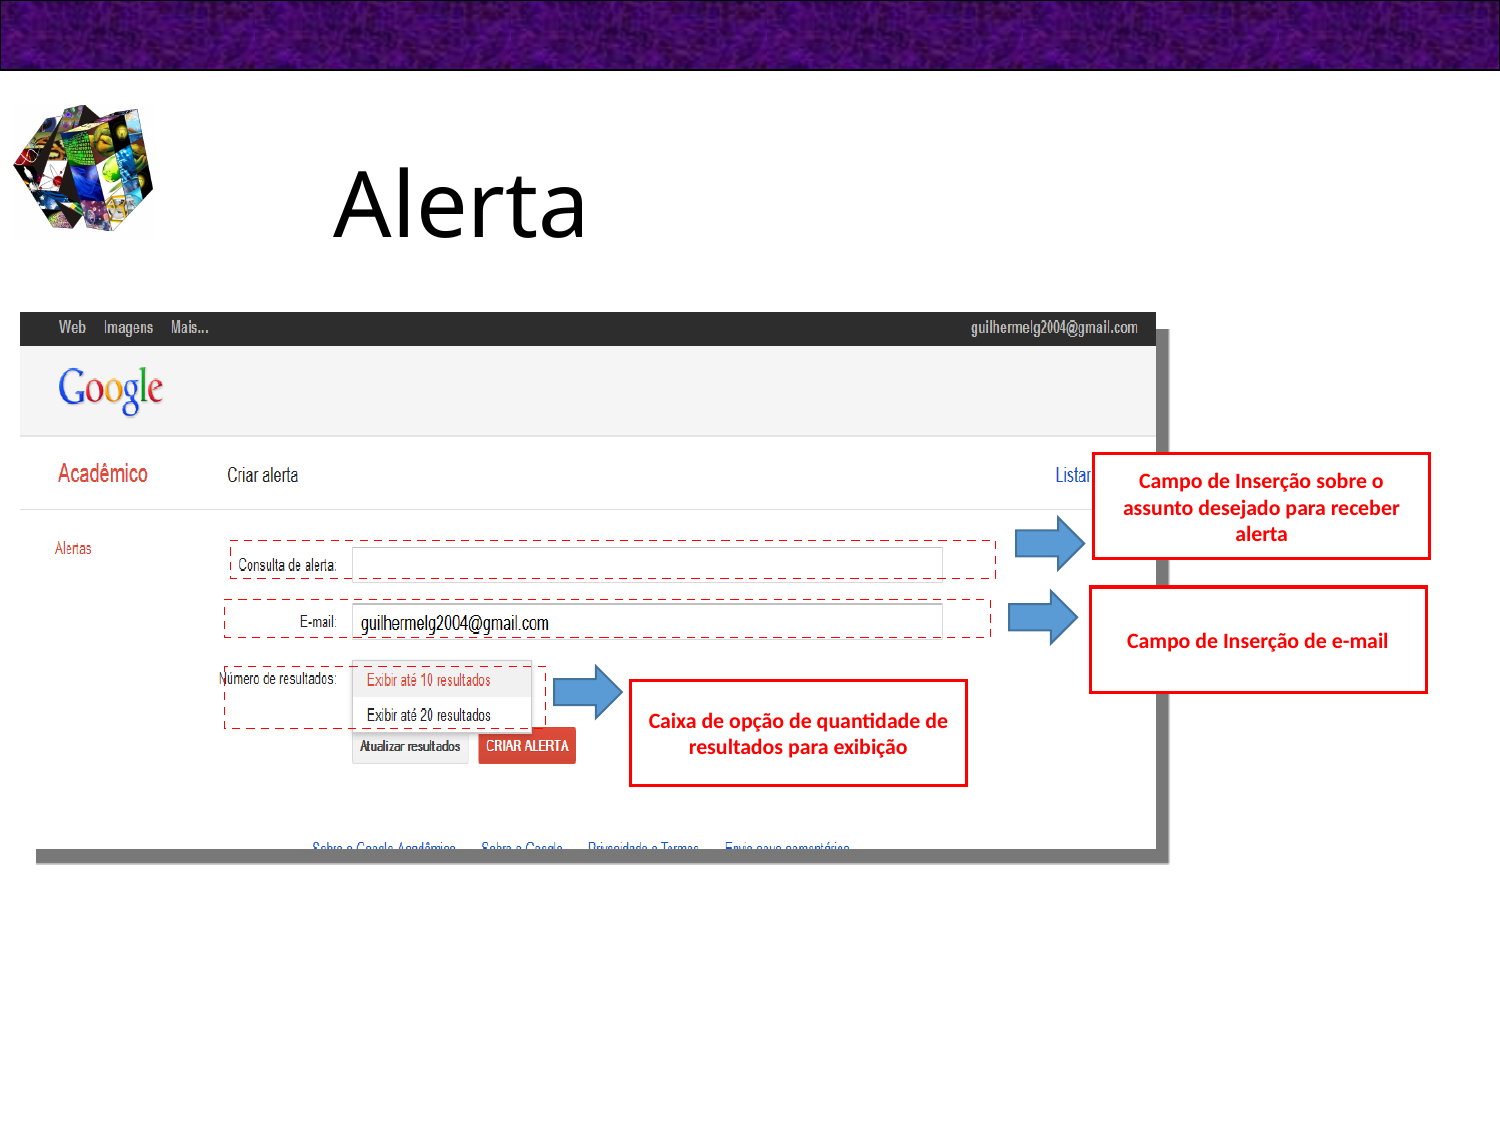

# Alerta
Campo de Inserção sobre o assunto desejado para receber alerta
Campo de Inserção de e-mail
Caixa de opção de quantidade de resultados para exibição